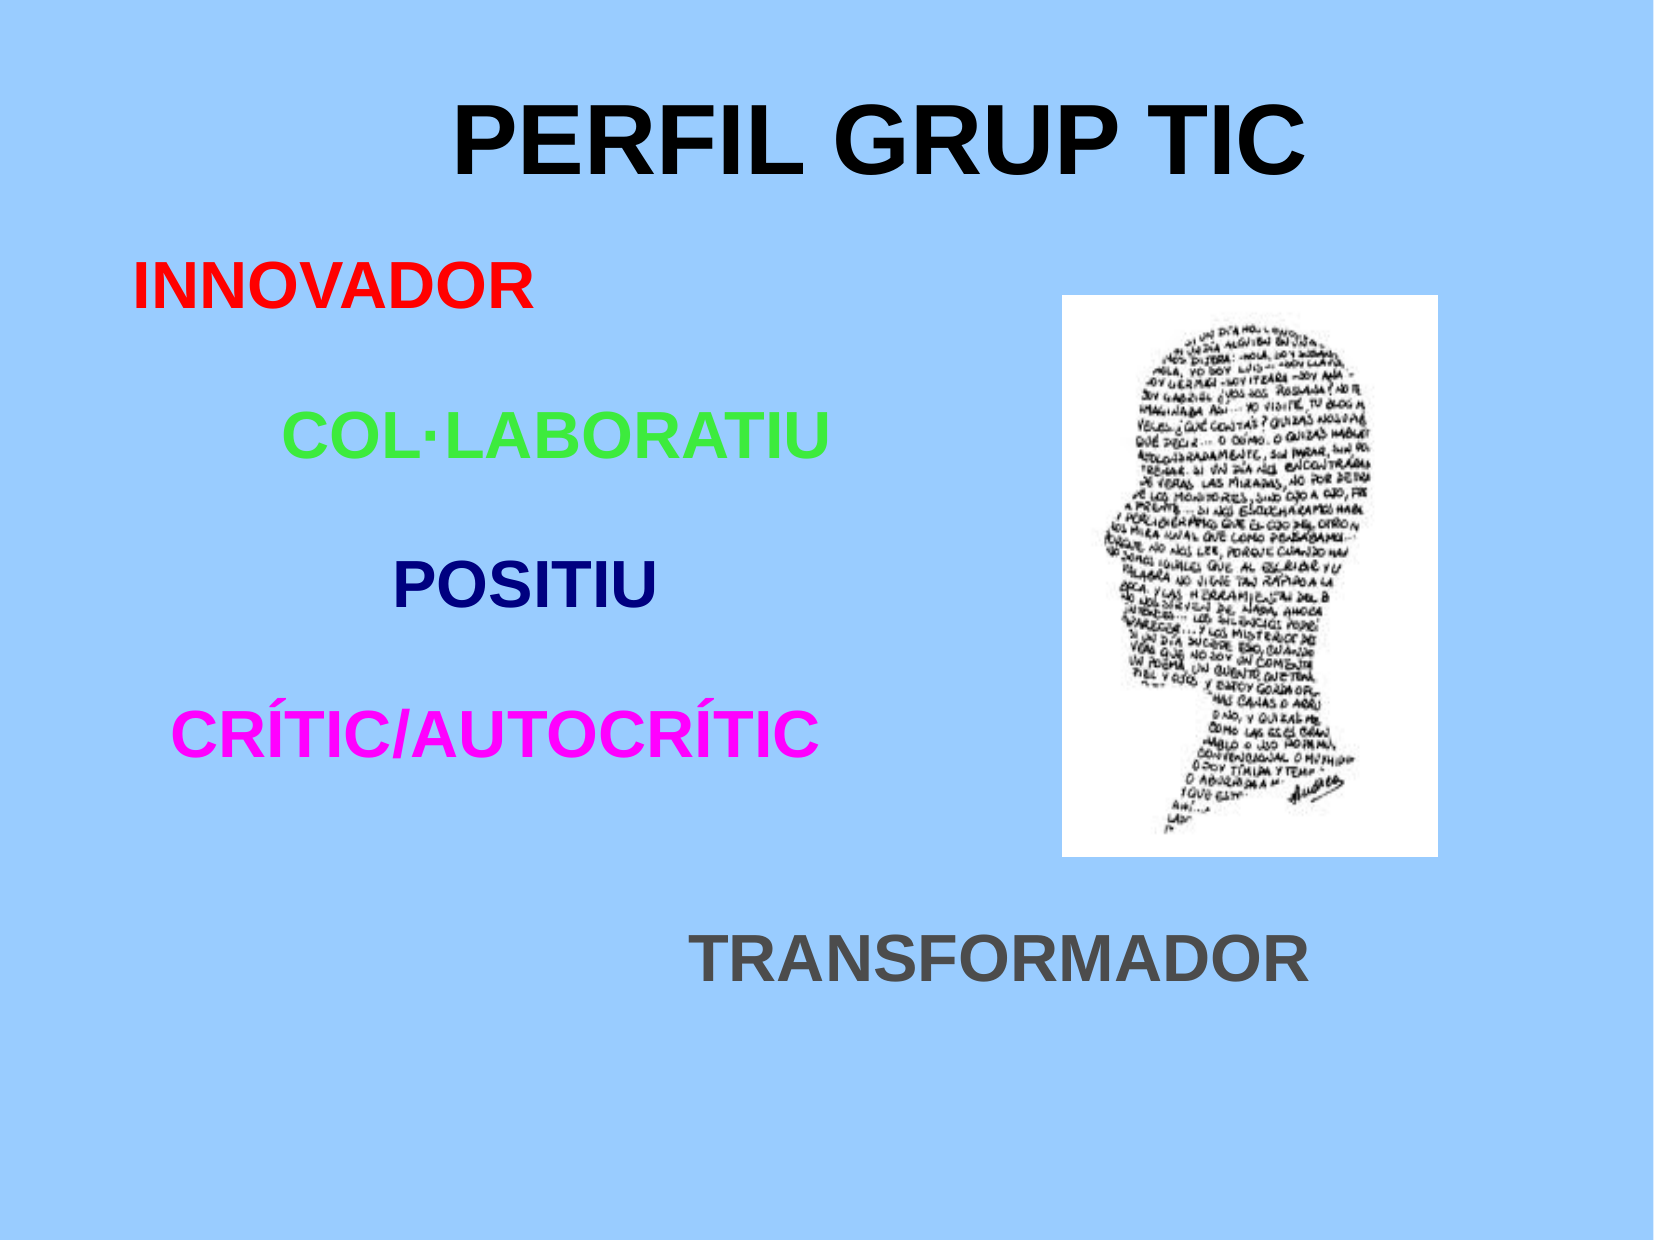

# PERFIL GRUP TIC
 	INNOVADOR
 COL·LABORATIU
 POSITIU
 CRÍTIC/AUTOCRÍTIC
 TRANSFORMADOR